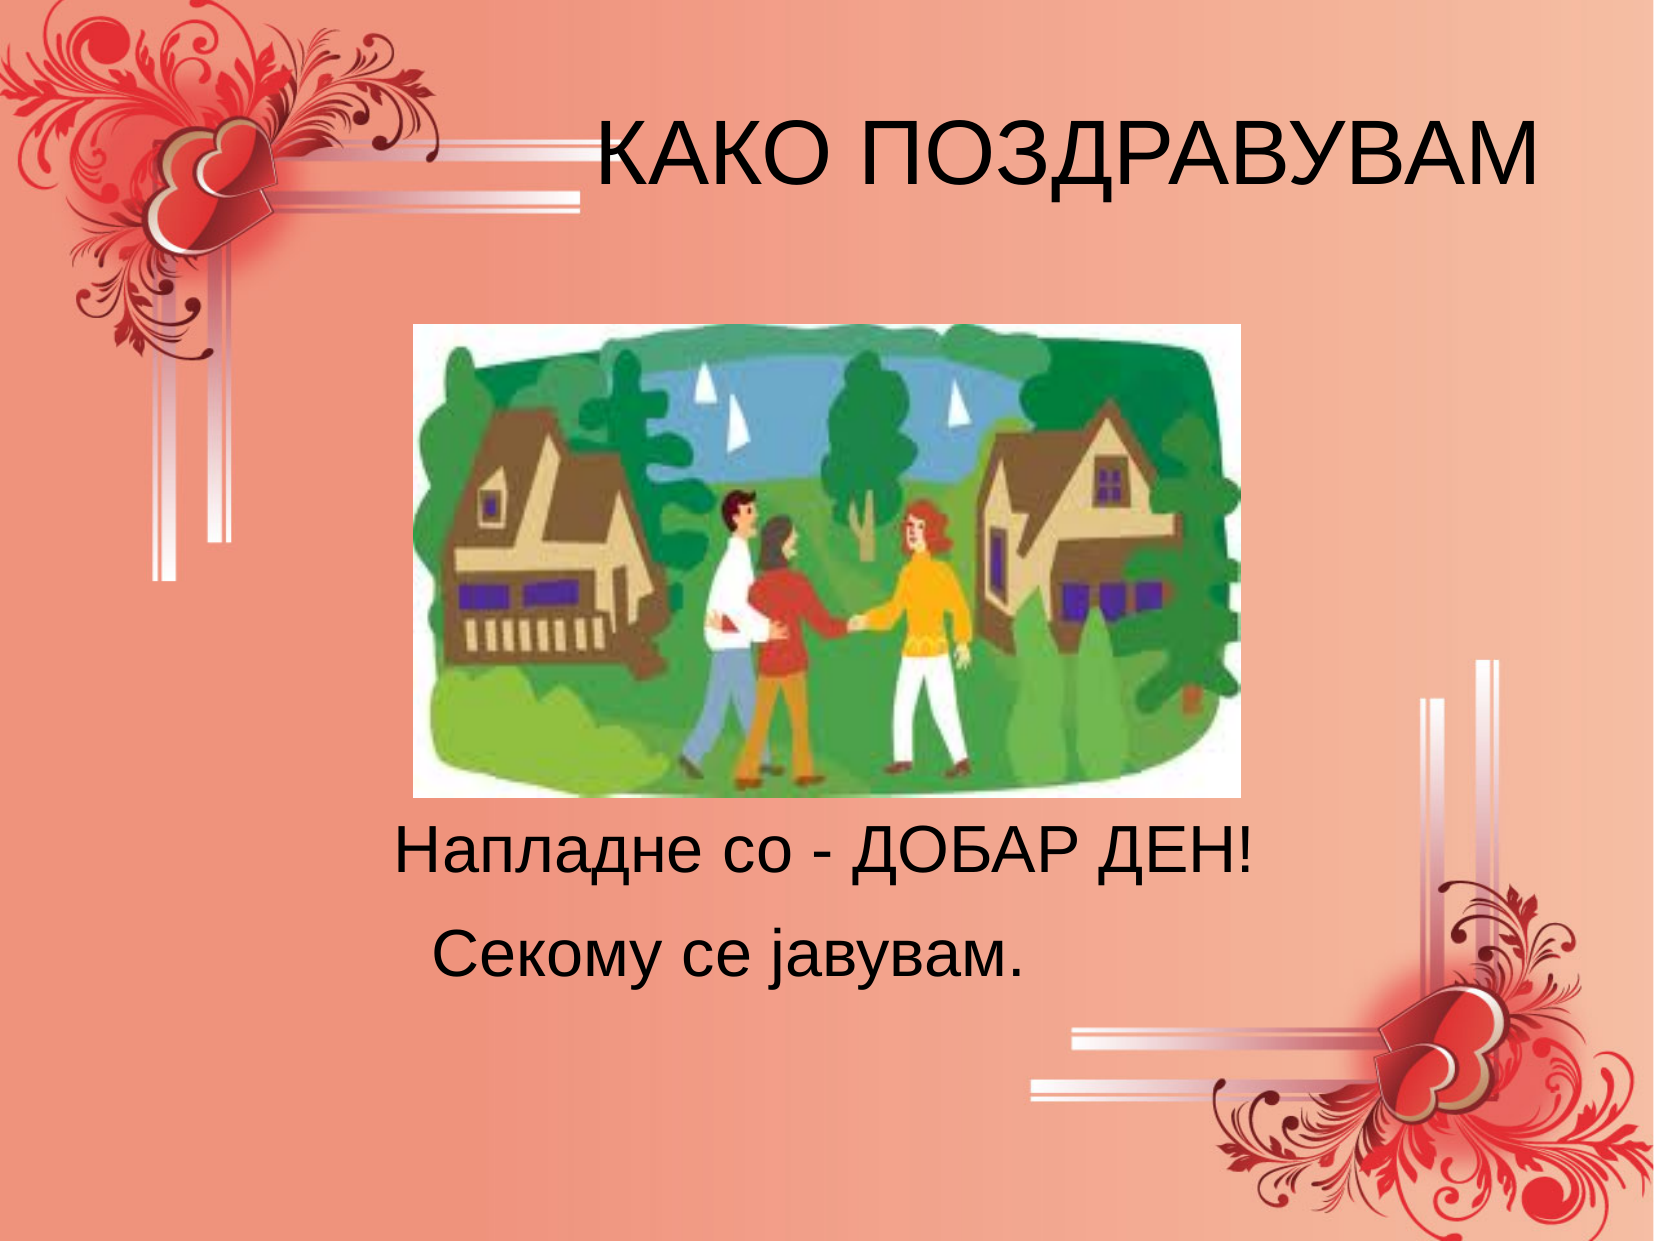

# КАКО ПОЗДРАВУВАМ
 Напладне со - ДОБАР ДЕН!
 Секому се јавувам.